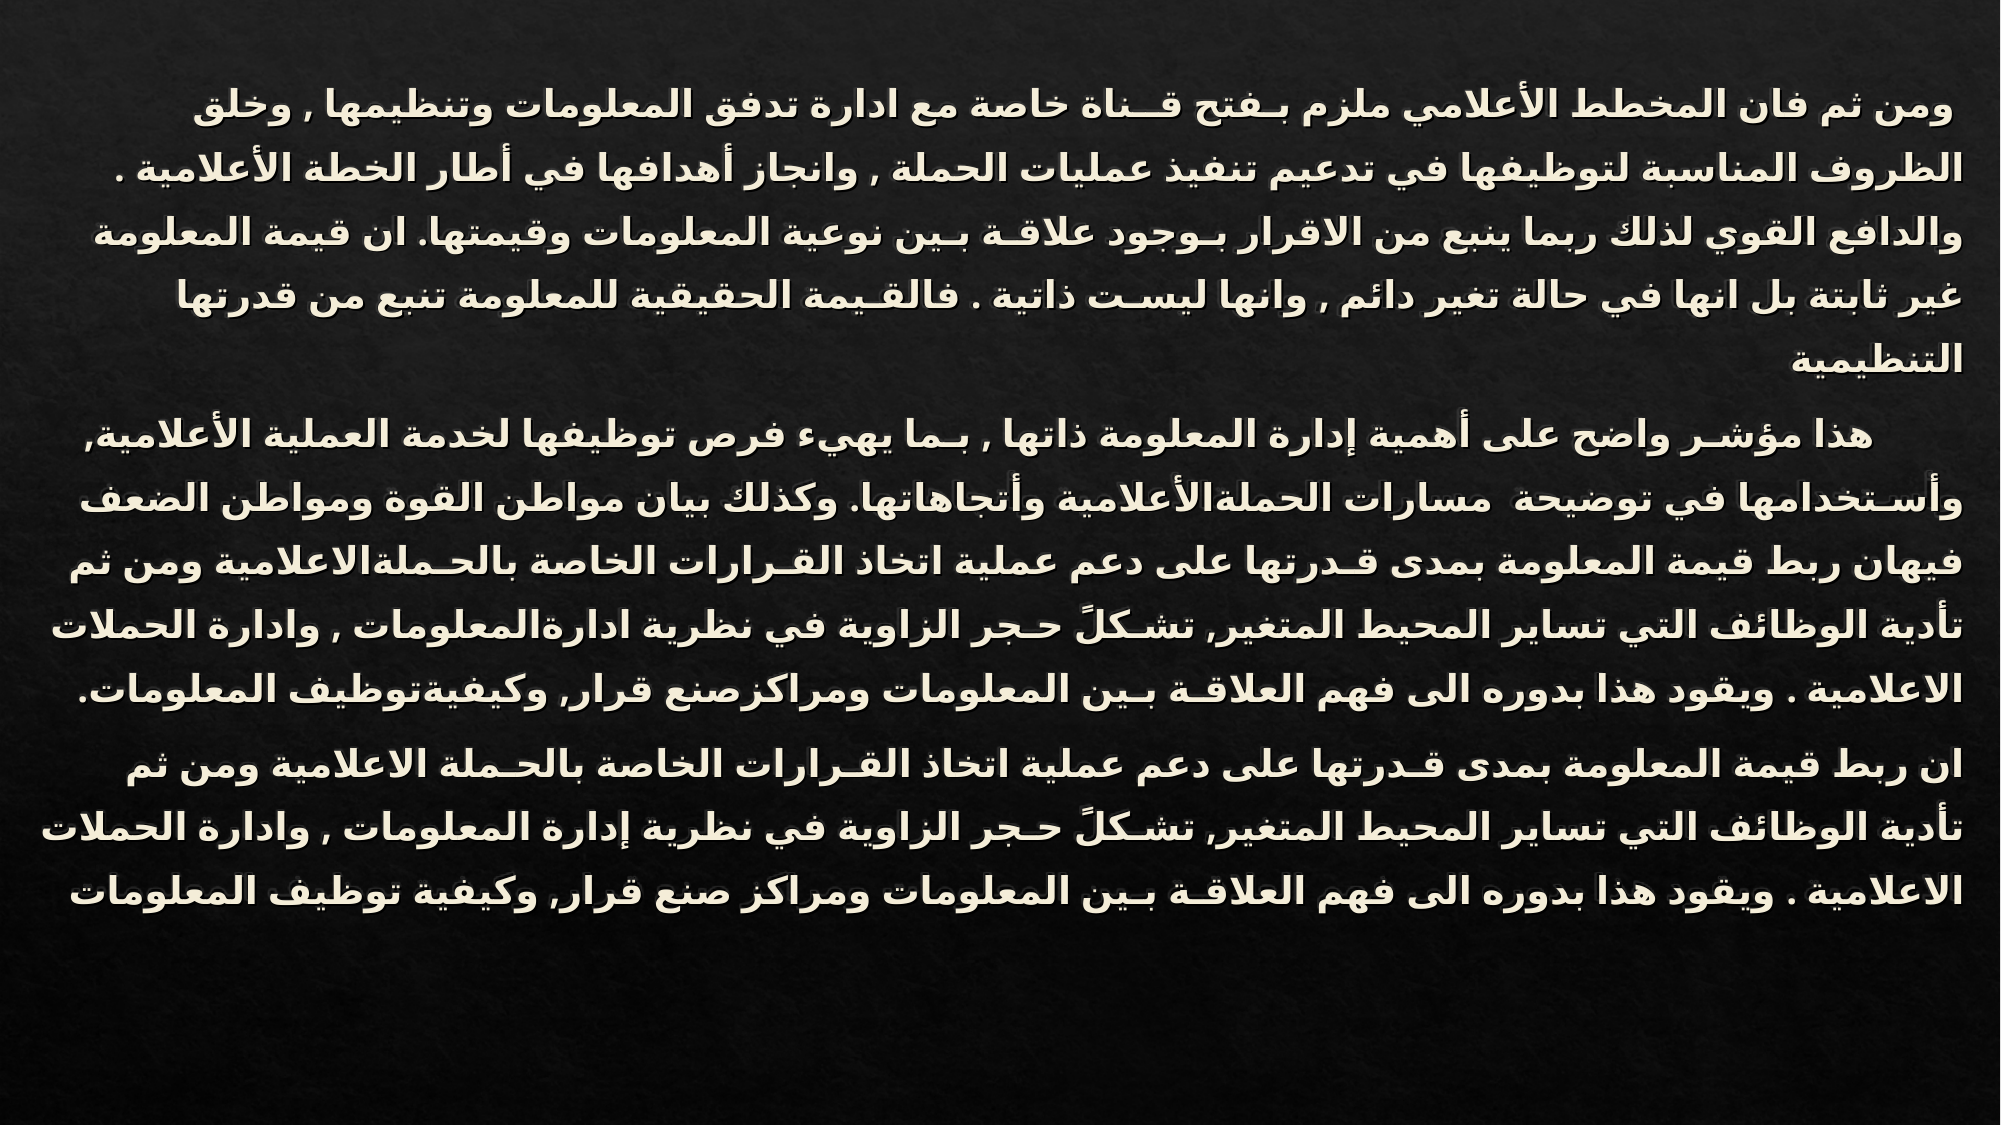

# ومن ثم فان المخطط الأعلامي ملزم بـفتح قــناة خاصة مع ادارة تدفق المعلومات وتنظيمها , وخلق الظروف المناسبة لتوظيفها في تدعيم تنفيذ عمليات الحملة , وانجاز أهدافها في أطار الخطة الأعلامية . والدافع القوي لذلك ربما ينبع من الاقرار بـوجود علاقـة بـين نوعية المعلومات وقيمتها. ان قيمة المعلومة غير ثابتة بل انها في حالة تغير دائم , وانها ليسـت ذاتية . فالقـيمة الحقيقية للمعلومة تنبع من قدرتها التنظيمية
 هذا مؤشـر واضح على أهمية إدارة المعلومة ذاتها , بـما يهيء فرص توظيفها لخدمة العملية الأعلامية, وأسـتخدامها في توضيحة مسارات الحملةالأعلامية وأتجاهاتها. وكذلك بيان مواطن القوة ومواطن الضعف فيهان ربط قيمة المعلومة بمدى قـدرتها على دعم عملية اتخاذ القـرارات الخاصة بالحـملةالاعلامية ومن ثم تأدية الوظائف التي تساير المحيط المتغير, تشـكلً حـجر الزاوية في نظرية ادارةالمعلومات , وادارة الحملات الاعلامية . ويقود هذا بدوره الى فهم العلاقـة بـين المعلومات ومراكزصنع قرار, وكيفيةتوظيف المعلومات.
ان ربط قيمة المعلومة بمدى قـدرتها على دعم عملية اتخاذ القـرارات الخاصة بالحـملة الاعلامية ومن ثم تأدية الوظائف التي تساير المحيط المتغير, تشـكلً حـجر الزاوية في نظرية إدارة المعلومات , وادارة الحملات الاعلامية . ويقود هذا بدوره الى فهم العلاقـة بـين المعلومات ومراكز صنع قرار, وكيفية توظيف المعلومات